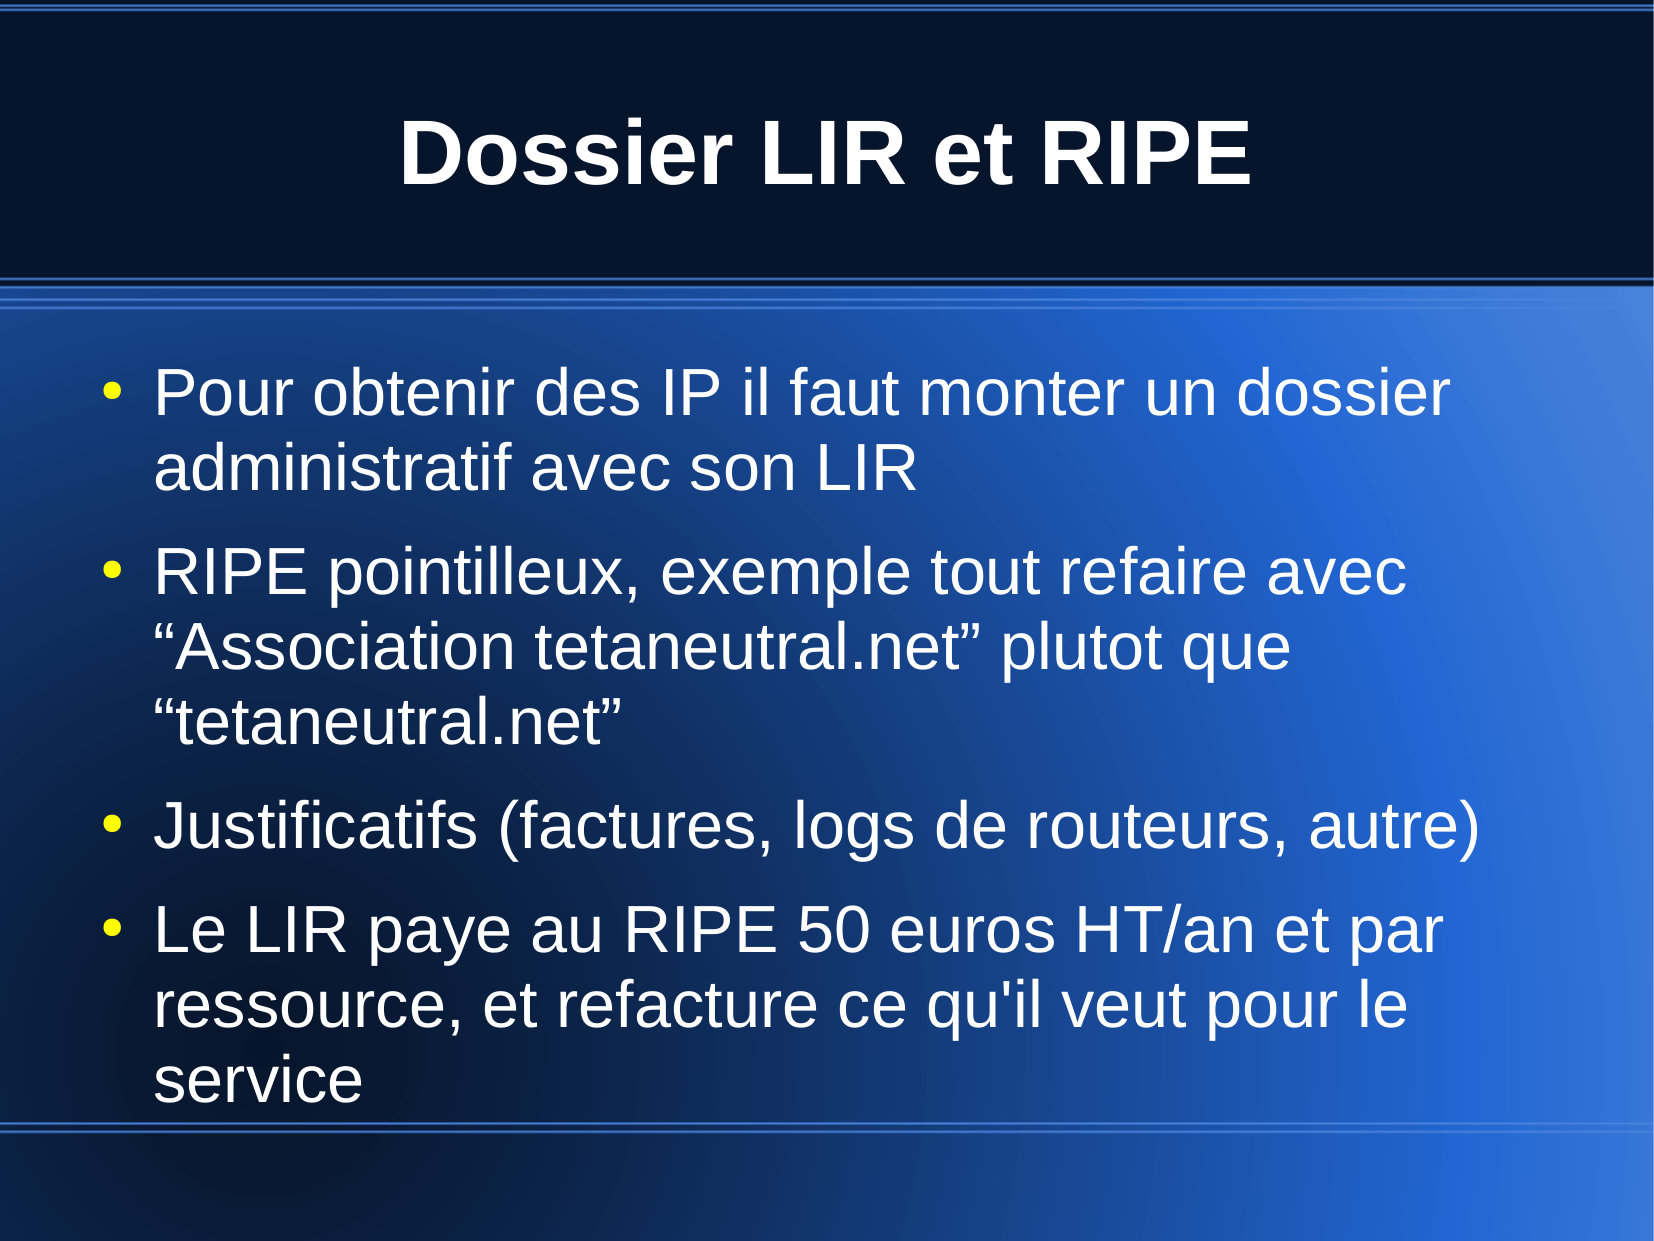

# Dossier LIR et RIPE
Pour obtenir des IP il faut monter un dossier administratif avec son LIR
RIPE pointilleux, exemple tout refaire avec “Association tetaneutral.net” plutot que “tetaneutral.net”
Justificatifs (factures, logs de routeurs, autre)
Le LIR paye au RIPE 50 euros HT/an et par ressource, et refacture ce qu'il veut pour le service